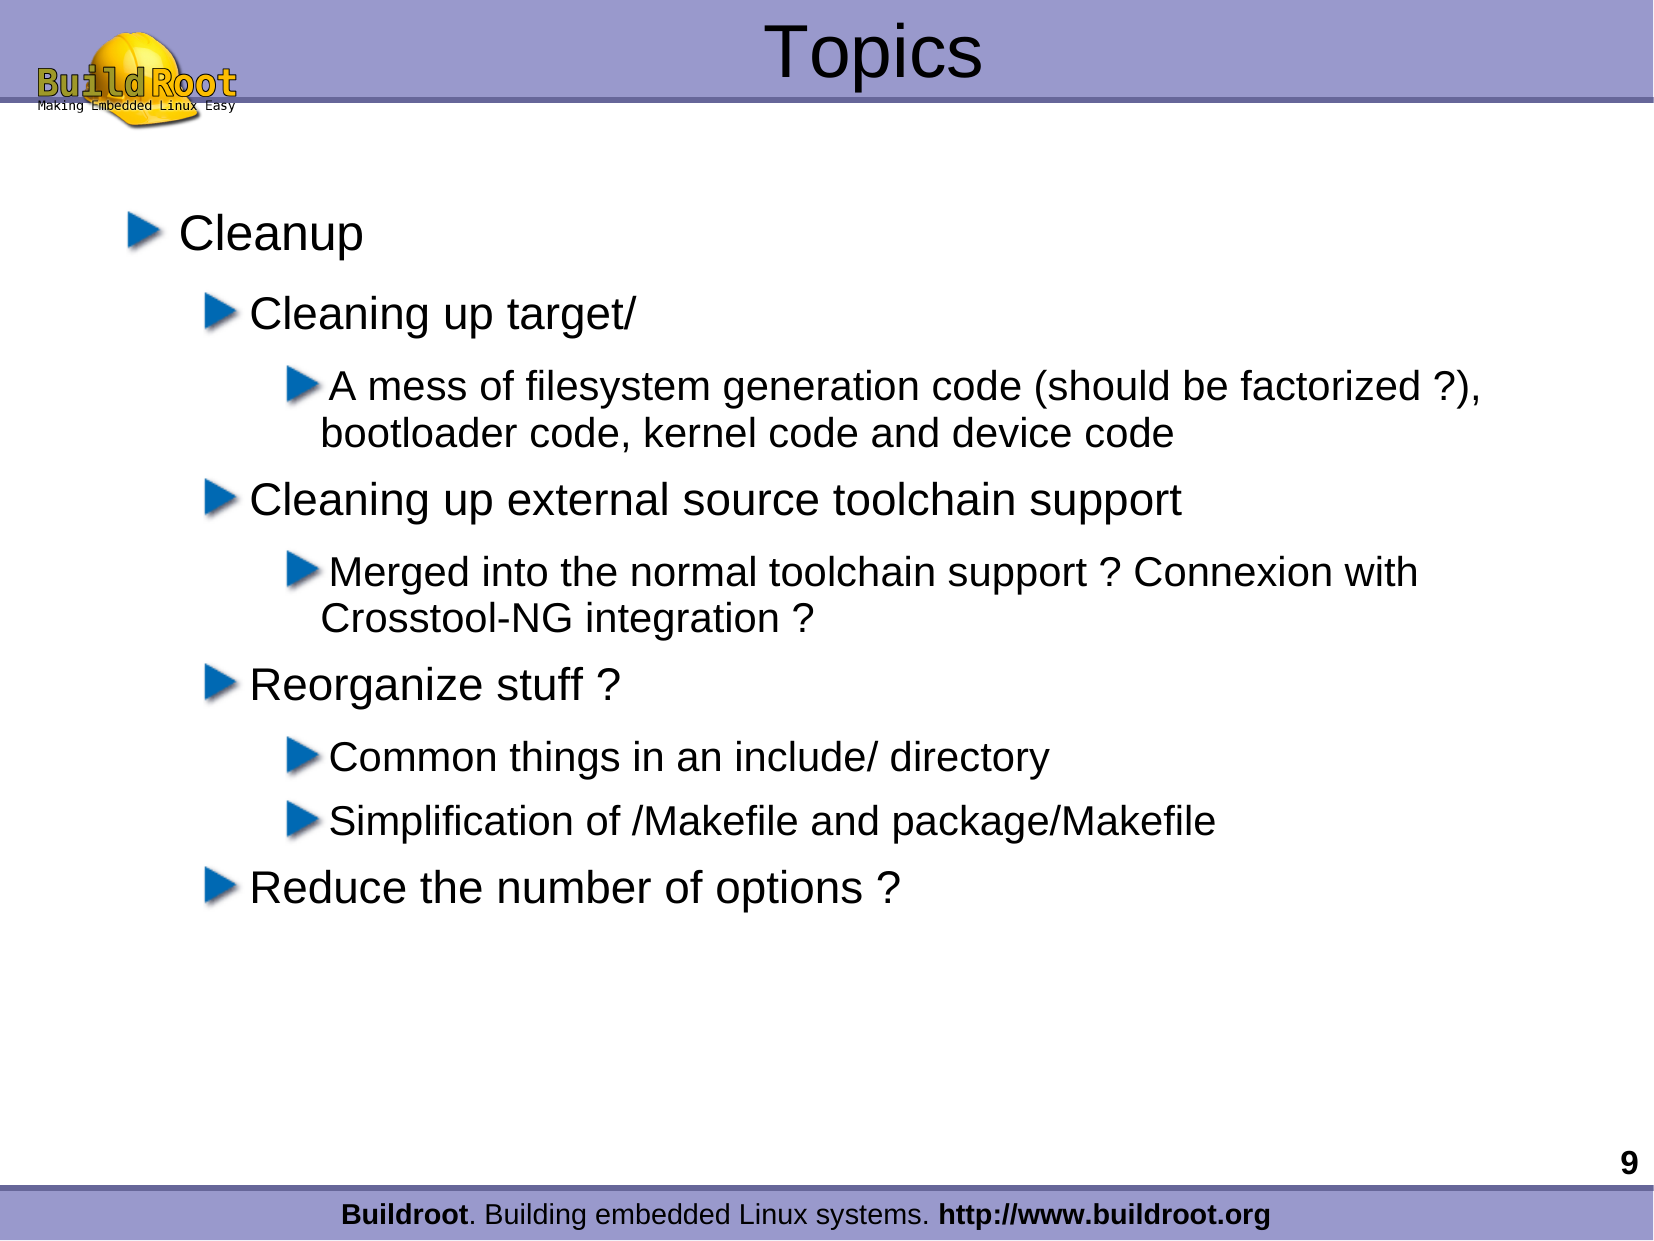

# Topics
Cleanup
Cleaning up target/
A mess of filesystem generation code (should be factorized ?), bootloader code, kernel code and device code
Cleaning up external source toolchain support
Merged into the normal toolchain support ? Connexion with Crosstool-NG integration ?
Reorganize stuff ?
Common things in an include/ directory
Simplification of /Makefile and package/Makefile
Reduce the number of options ?